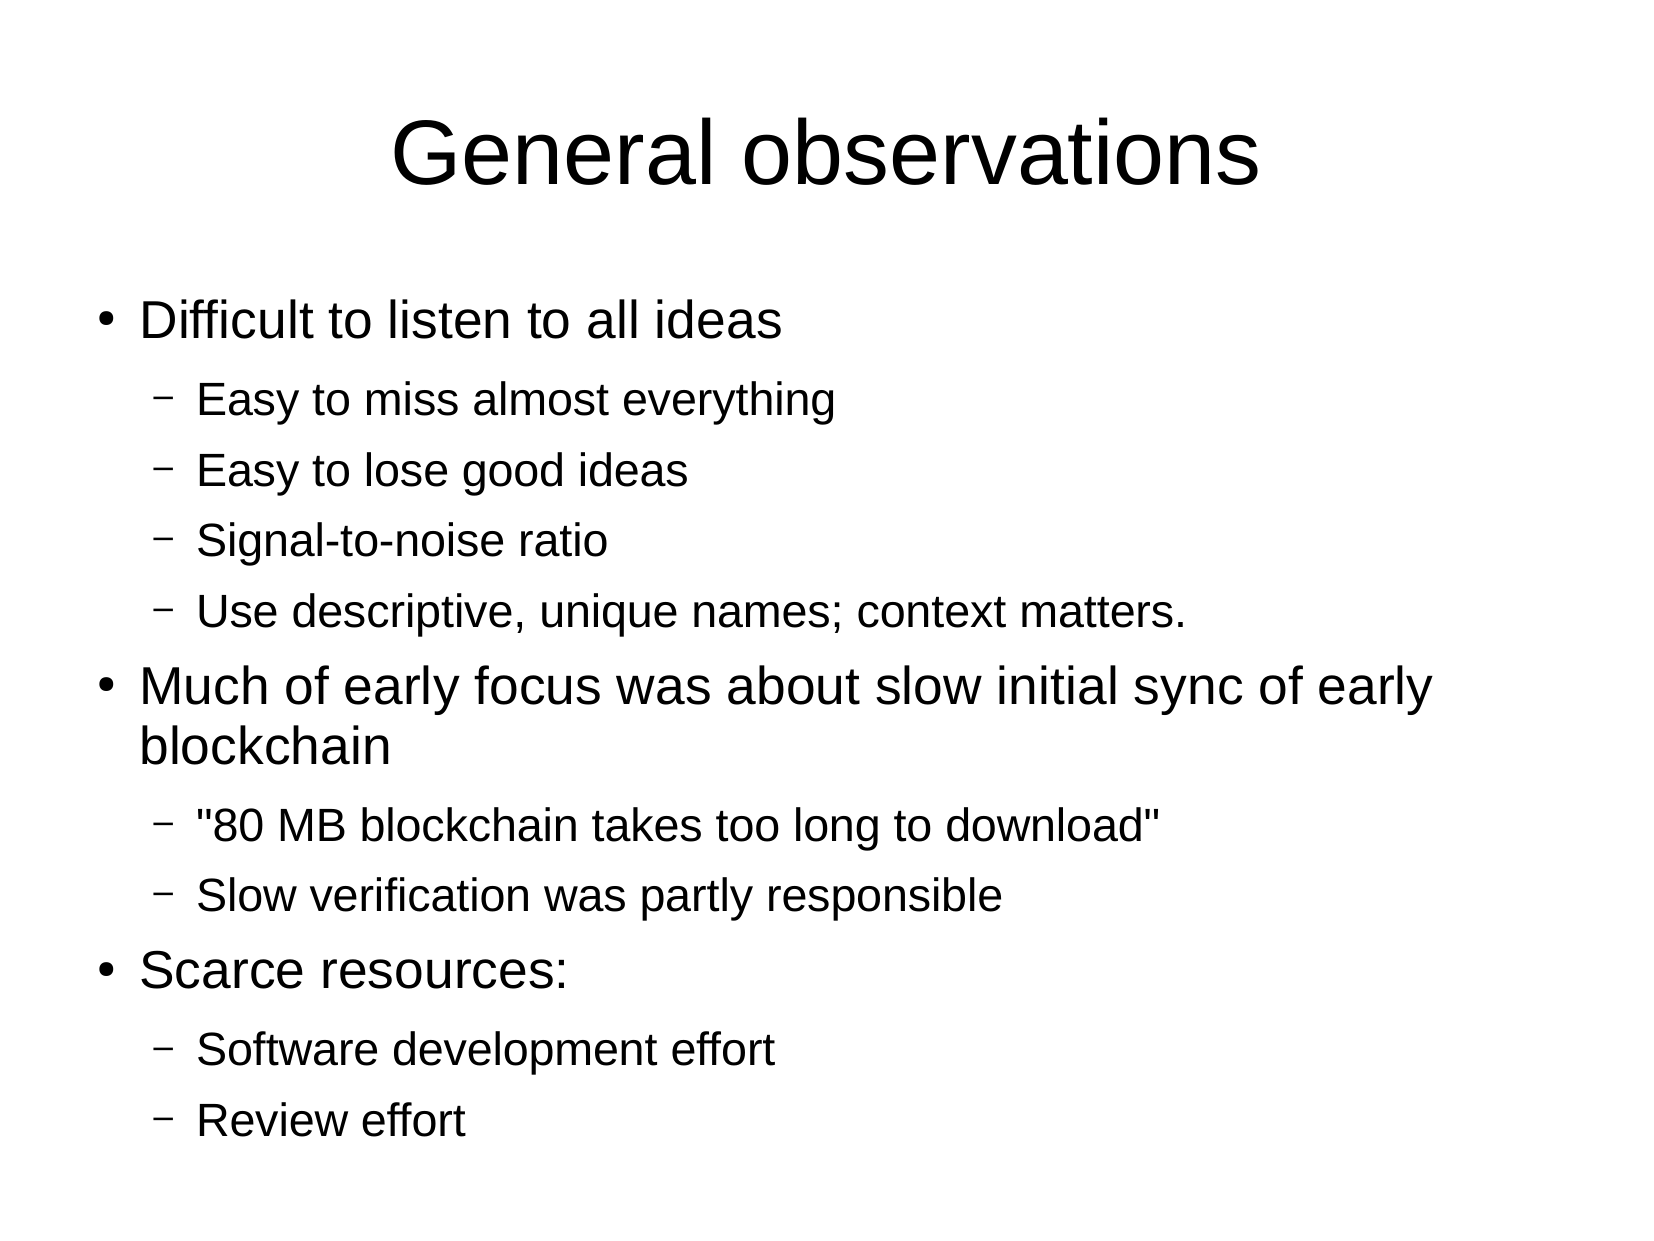

# General observations
Difficult to listen to all ideas
Easy to miss almost everything
Easy to lose good ideas
Signal-to-noise ratio
Use descriptive, unique names; context matters.
Much of early focus was about slow initial sync of early blockchain
"80 MB blockchain takes too long to download"
Slow verification was partly responsible
Scarce resources:
Software development effort
Review effort